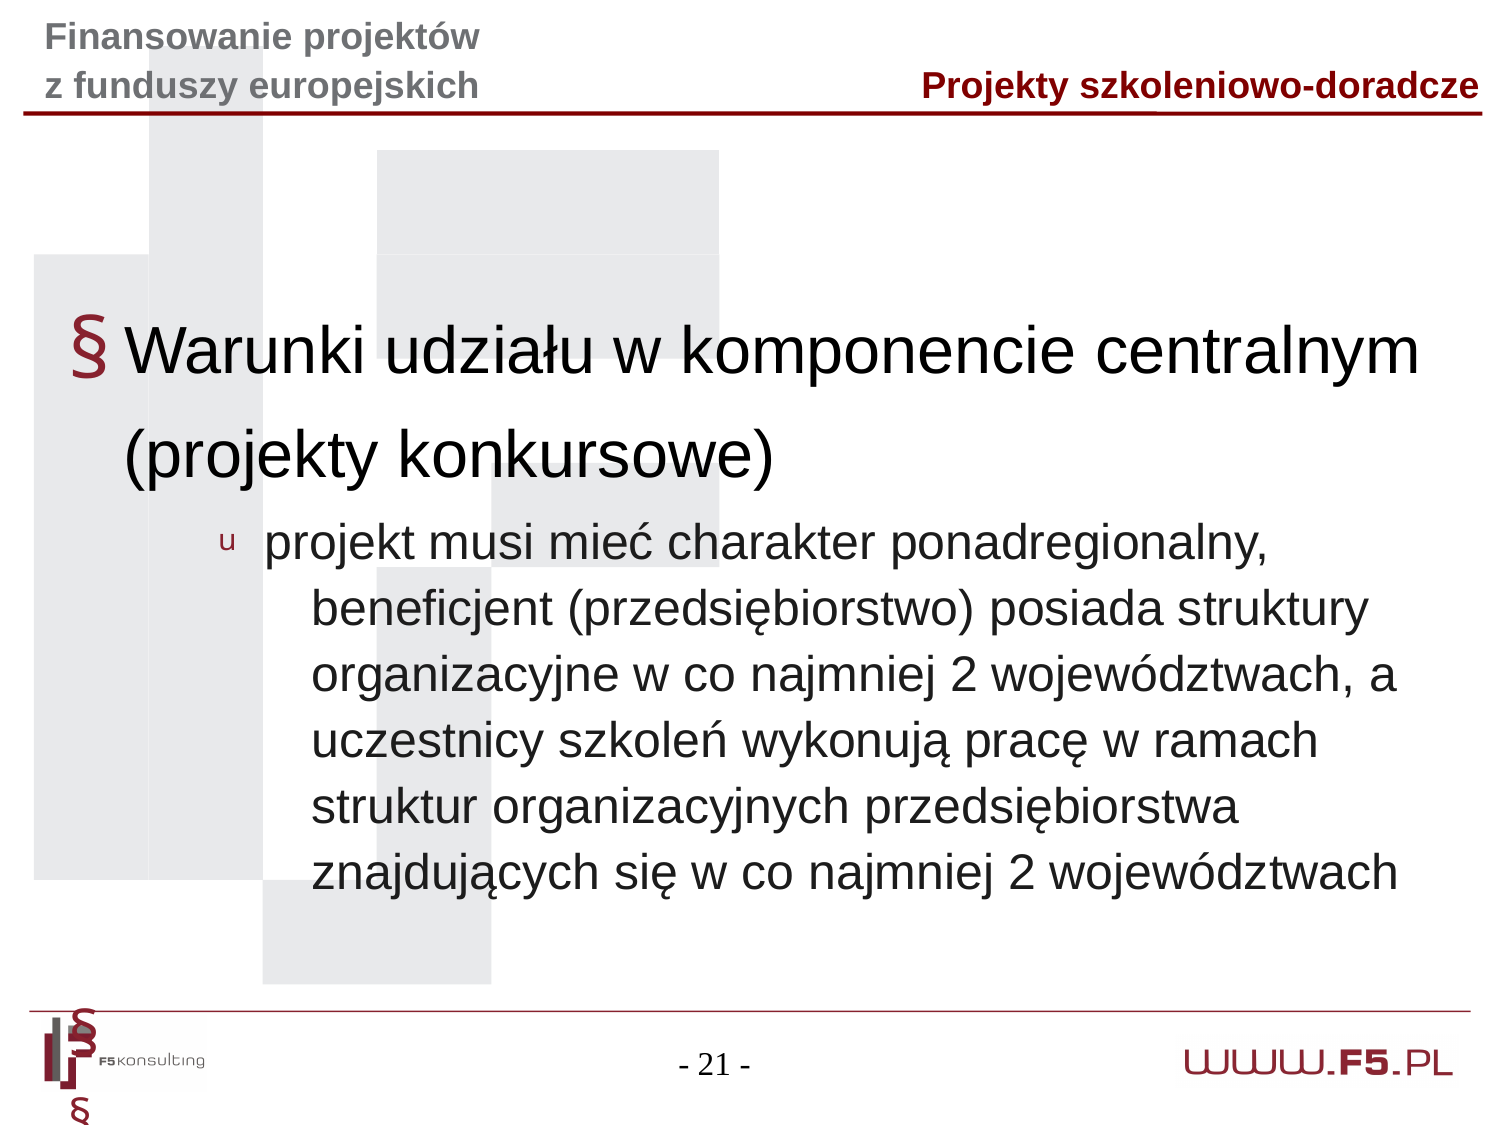

Finansowanie projektów
z funduszy europejskich Projekty szkoleniowo-doradcze
Warunki udziału w komponencie centralnym
 (projekty konkursowe)
projekt musi mieć charakter ponadregionalny, beneficjent (przedsiębiorstwo) posiada struktury organizacyjne w co najmniej 2 województwach, a uczestnicy szkoleń wykonują pracę w ramach struktur organizacyjnych przedsiębiorstwa znajdujących się w co najmniej 2 województwach